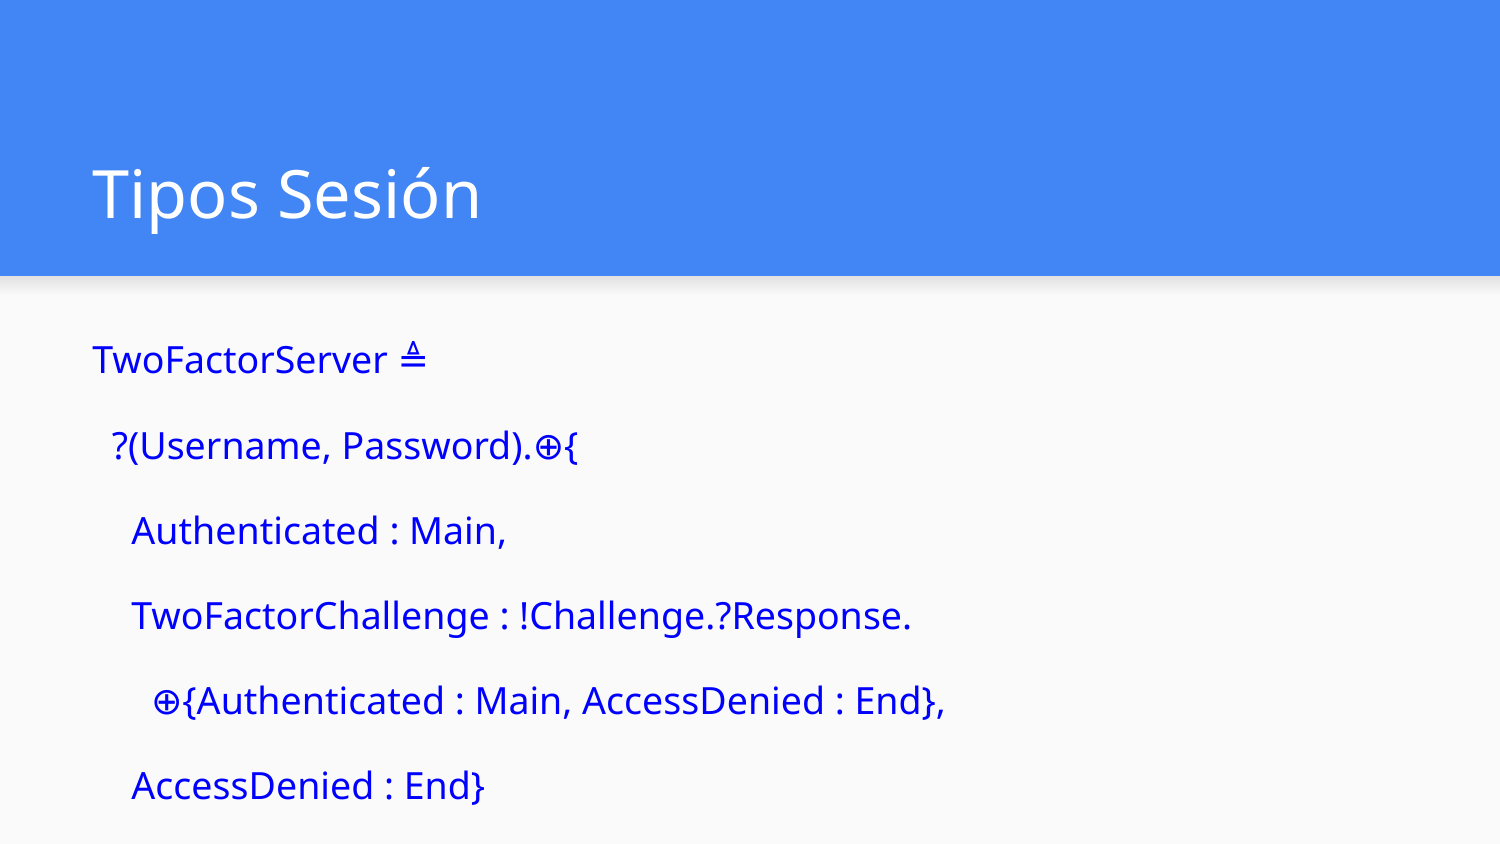

# Tipos Sesión
TwoFactorServer ≜
 ?(Username, Password).⊕{
 Authenticated : Main,
 TwoFactorChallenge : !Challenge.?Response.
 ⊕{Authenticated : Main, AccessDenied : End},
 AccessDenied : End}